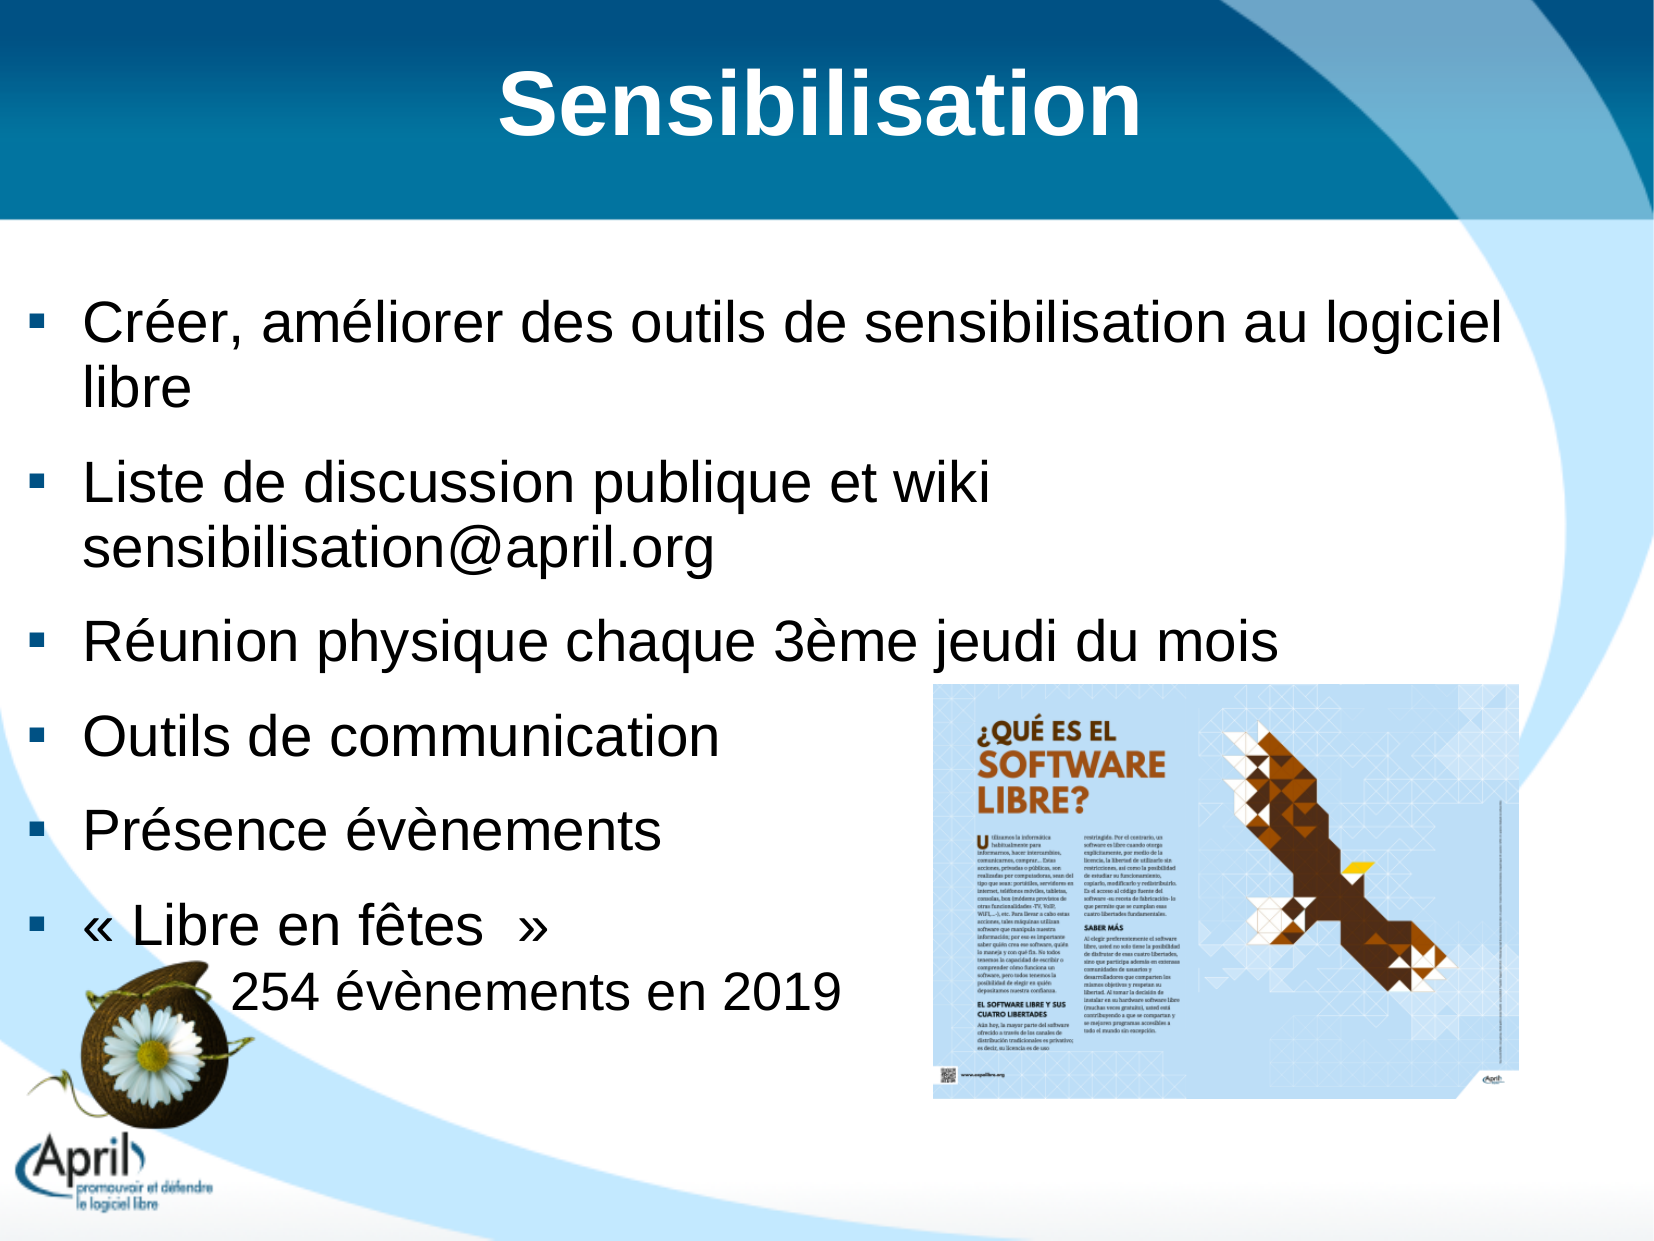

# Sensibilisation
Créer, améliorer des outils de sensibilisation au logiciel libre
Liste de discussion publique et wiki sensibilisation@april.org
Réunion physique chaque 3ème jeudi du mois
Outils de communication
Présence évènements
« Libre en fêtes »
		254 évènements en 2019